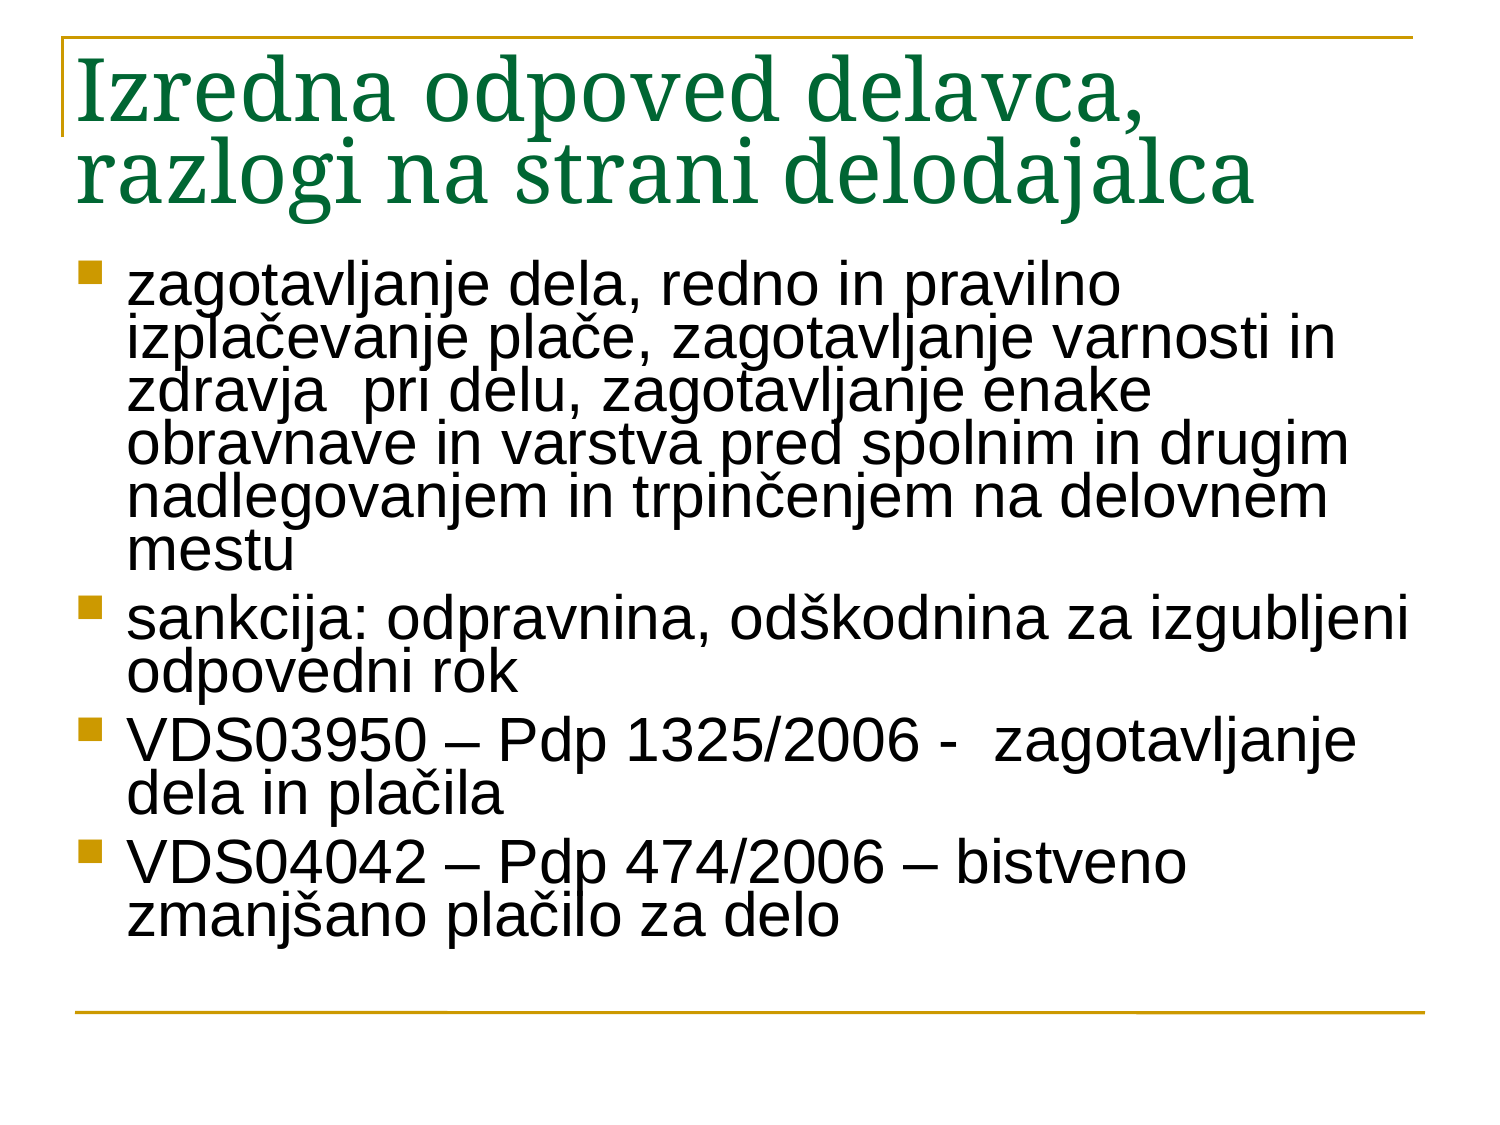

# Izredna odpoved delavca, razlogi na strani delodajalca
zagotavljanje dela, redno in pravilno izplačevanje plače, zagotavljanje varnosti in zdravja pri delu, zagotavljanje enake obravnave in varstva pred spolnim in drugim nadlegovanjem in trpinčenjem na delovnem mestu
sankcija: odpravnina, odškodnina za izgubljeni odpovedni rok
VDS03950 – Pdp 1325/2006 - zagotavljanje dela in plačila
VDS04042 – Pdp 474/2006 – bistveno zmanjšano plačilo za delo